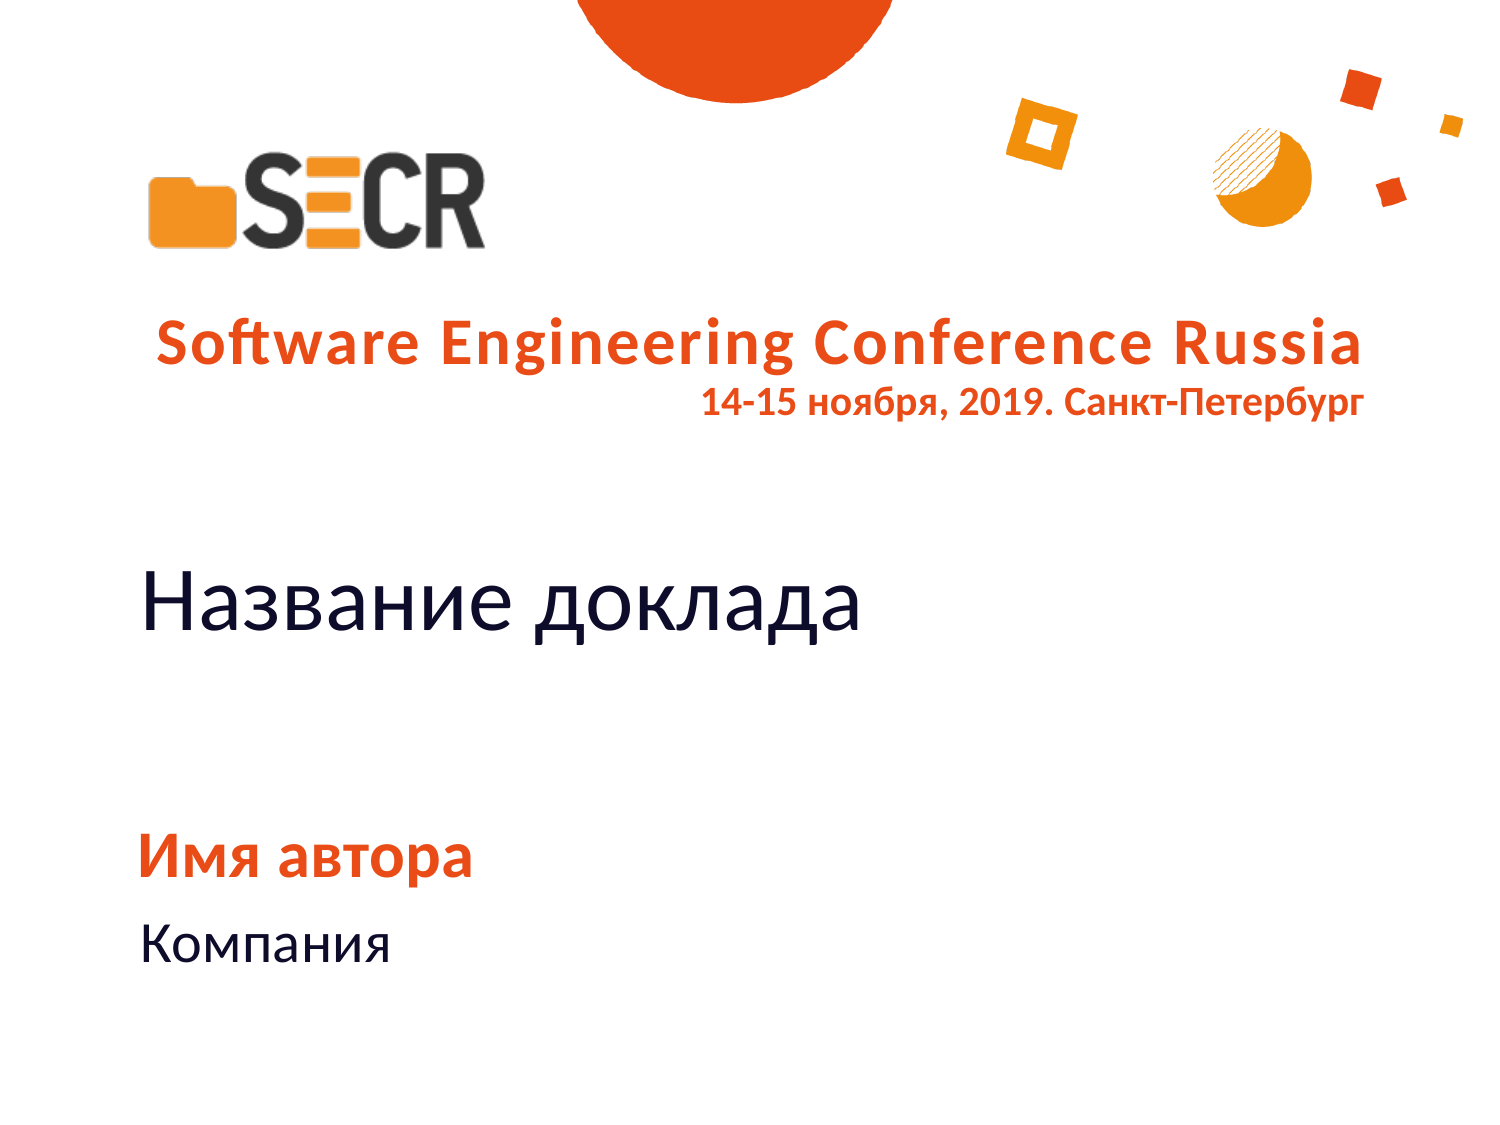

Software Engineering Conference Russia
14-15 ноября, 2019. Санкт-Петербург
# Название доклада
Имя автора
Компания